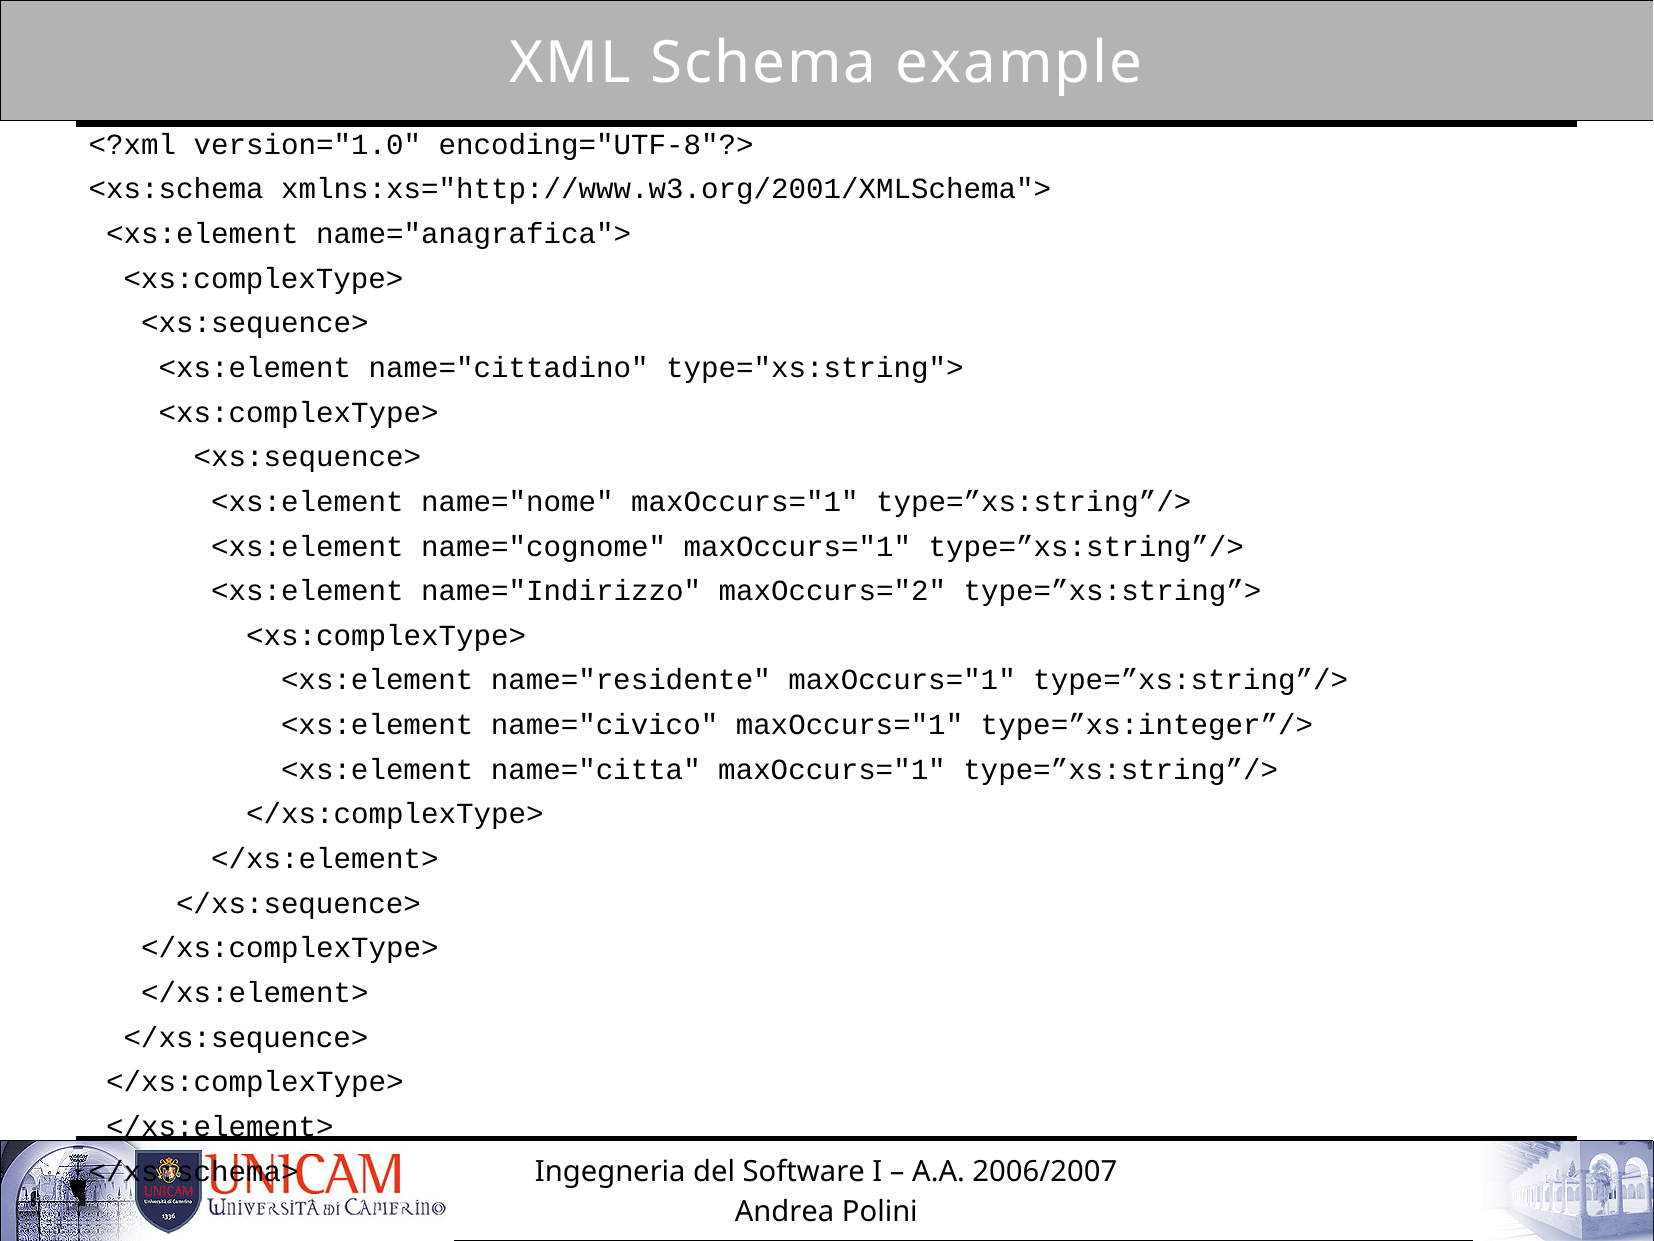

# XML Schema example
<?xml version="1.0" encoding="UTF-8"?>
<xs:schema xmlns:xs="http://www.w3.org/2001/XMLSchema">
 <xs:element name="anagrafica">
 <xs:complexType>
 <xs:sequence>
 <xs:element name="cittadino" type="xs:string">
 <xs:complexType>
 <xs:sequence>
 <xs:element name="nome" maxOccurs="1" type=”xs:string”/>
 <xs:element name="cognome" maxOccurs="1" type=”xs:string”/>
 <xs:element name="Indirizzo" maxOccurs="2" type=”xs:string”>
 <xs:complexType>
 <xs:element name="residente" maxOccurs="1" type=”xs:string”/>
 <xs:element name="civico" maxOccurs="1" type=”xs:integer”/>
 <xs:element name="citta" maxOccurs="1" type=”xs:string”/>
 </xs:complexType>
 </xs:element>
 </xs:sequence>
 </xs:complexType>
 </xs:element>
 </xs:sequence>
 </xs:complexType>
 </xs:element>
</xs:schema>